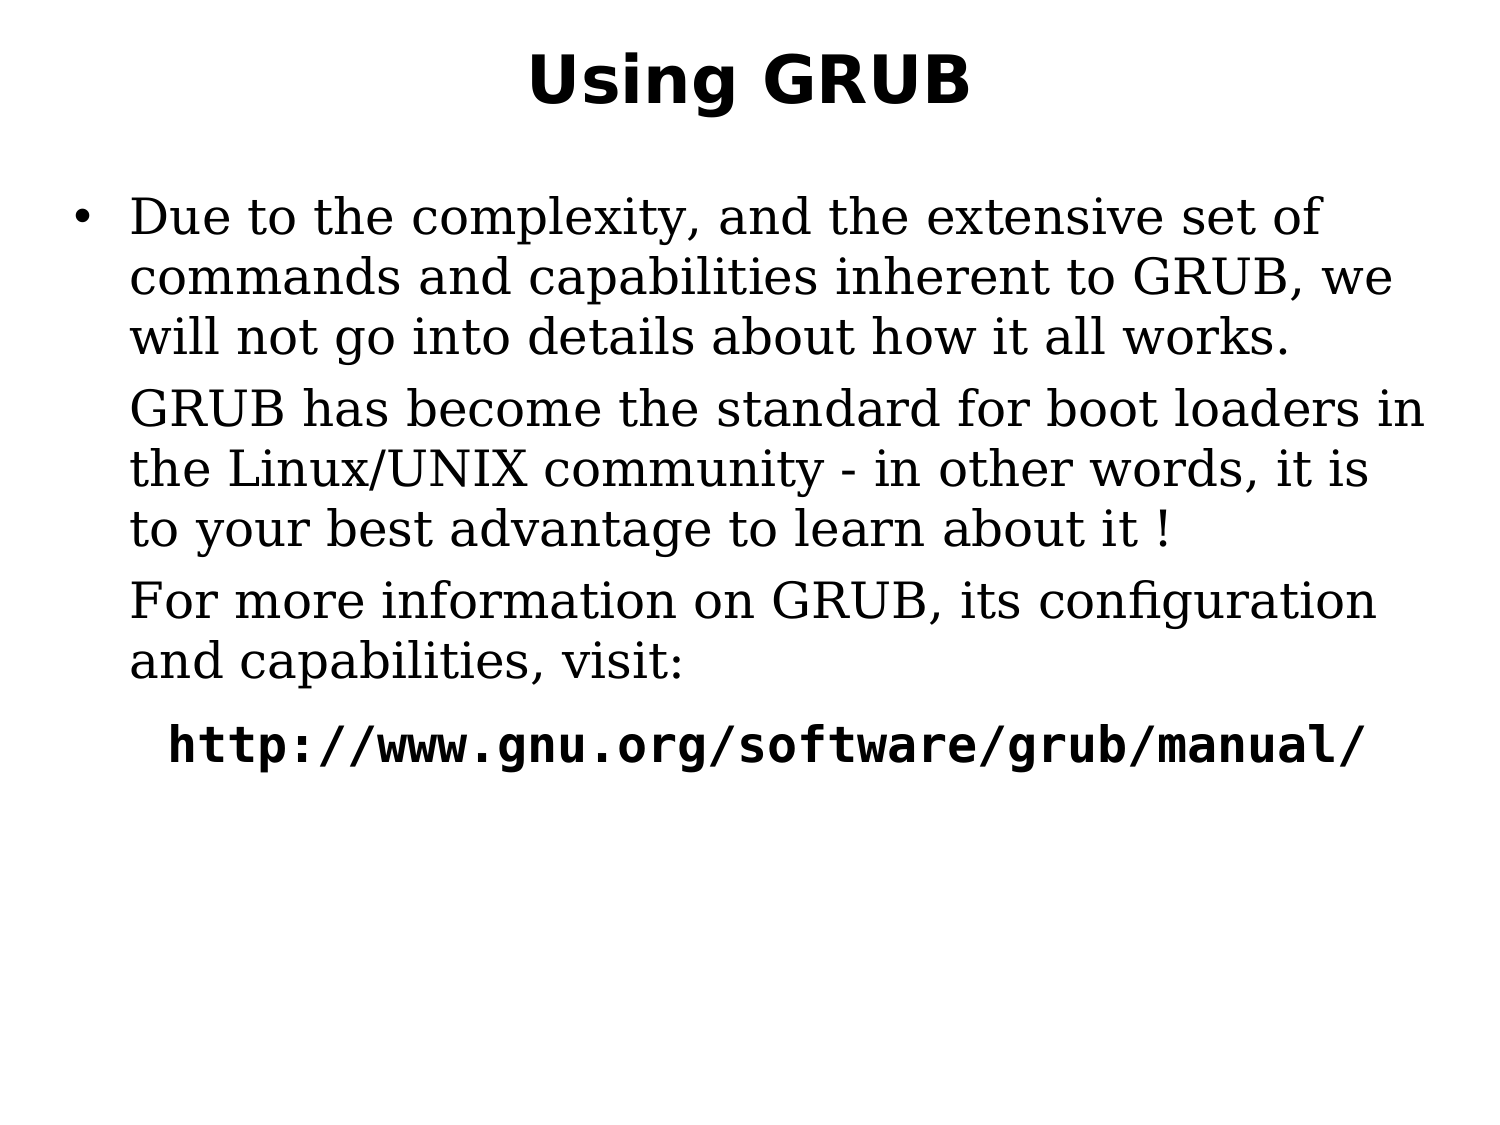

# Using GRUB
Due to the complexity, and the extensive set of commands and capabilities inherent to GRUB, we will not go into details about how it all works.
GRUB has become the standard for boot loaders in the Linux/UNIX community - in other words, it is to your best advantage to learn about it !
For more information on GRUB, its configuration and capabilities, visit:
 	http://www.gnu.org/software/grub/manual/